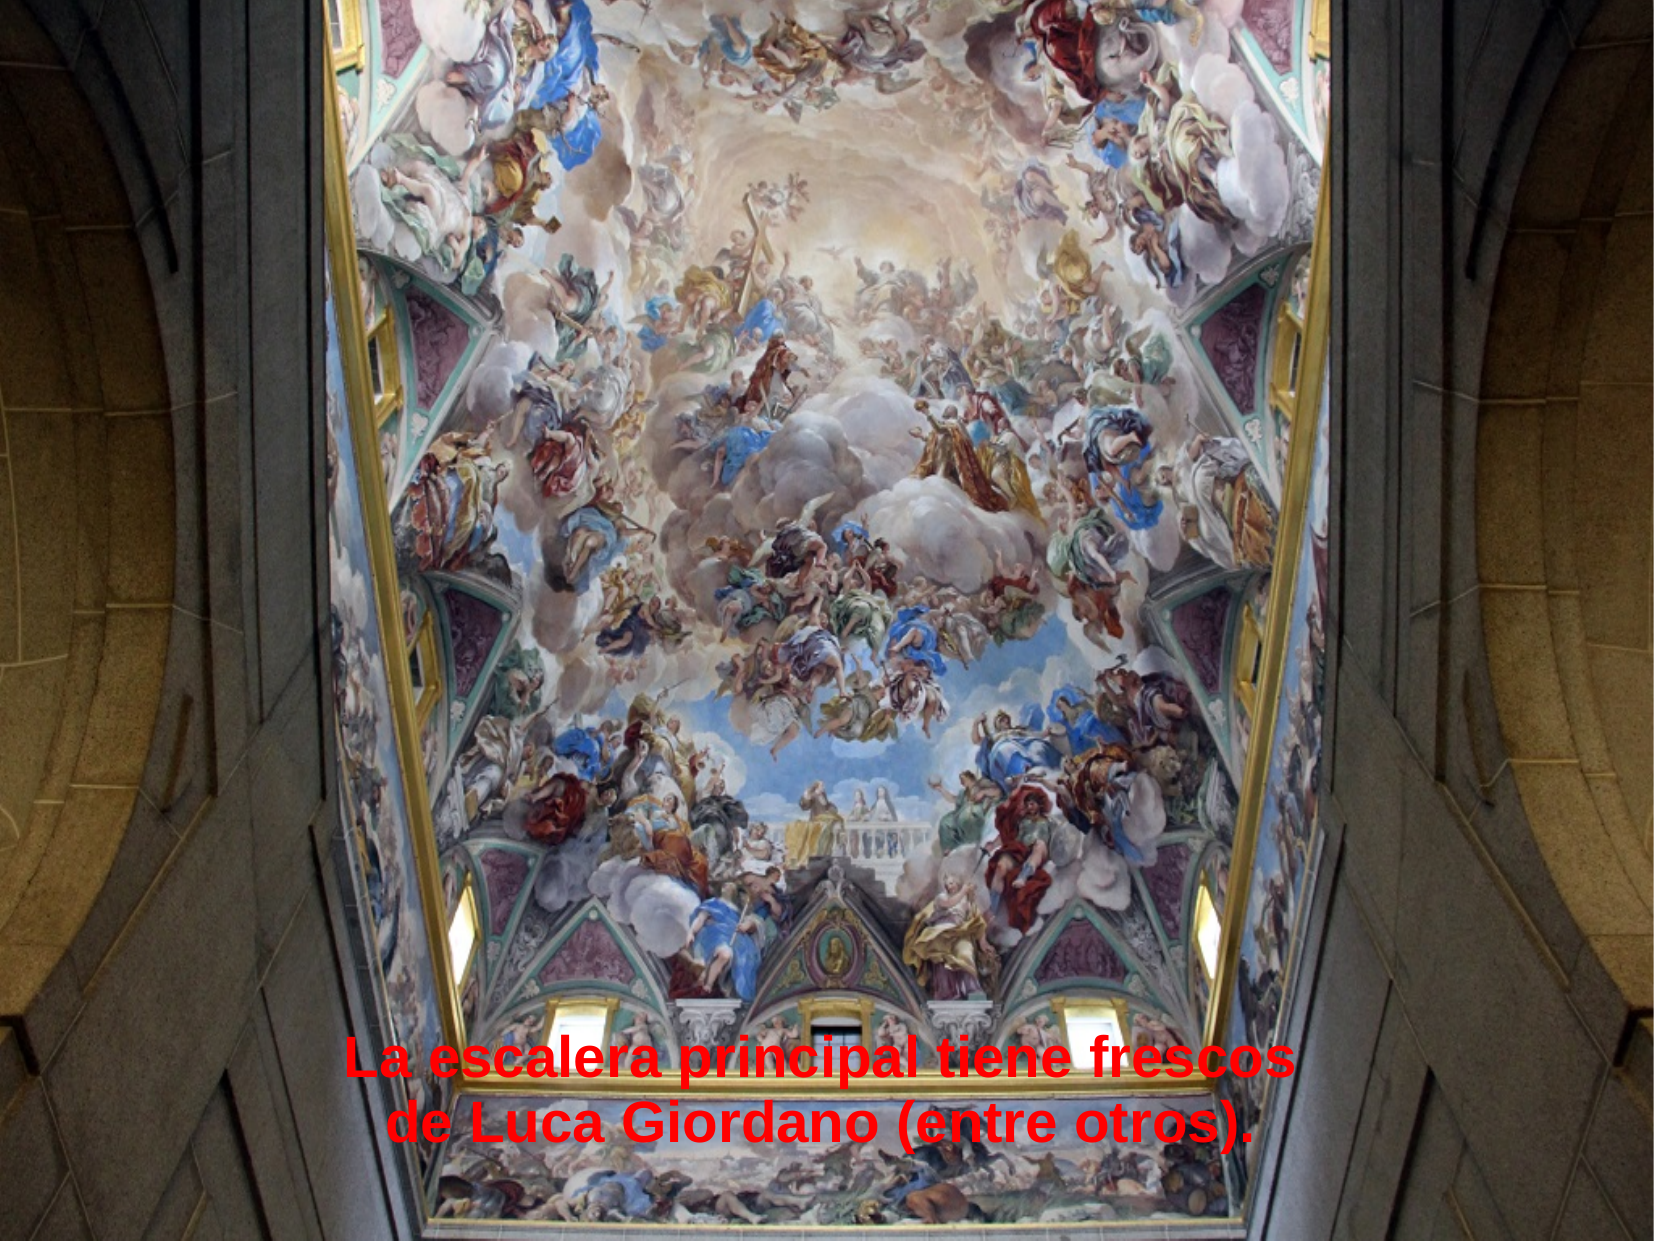

# La escalera principal tiene frescos de Luca Giordano (entre otros).